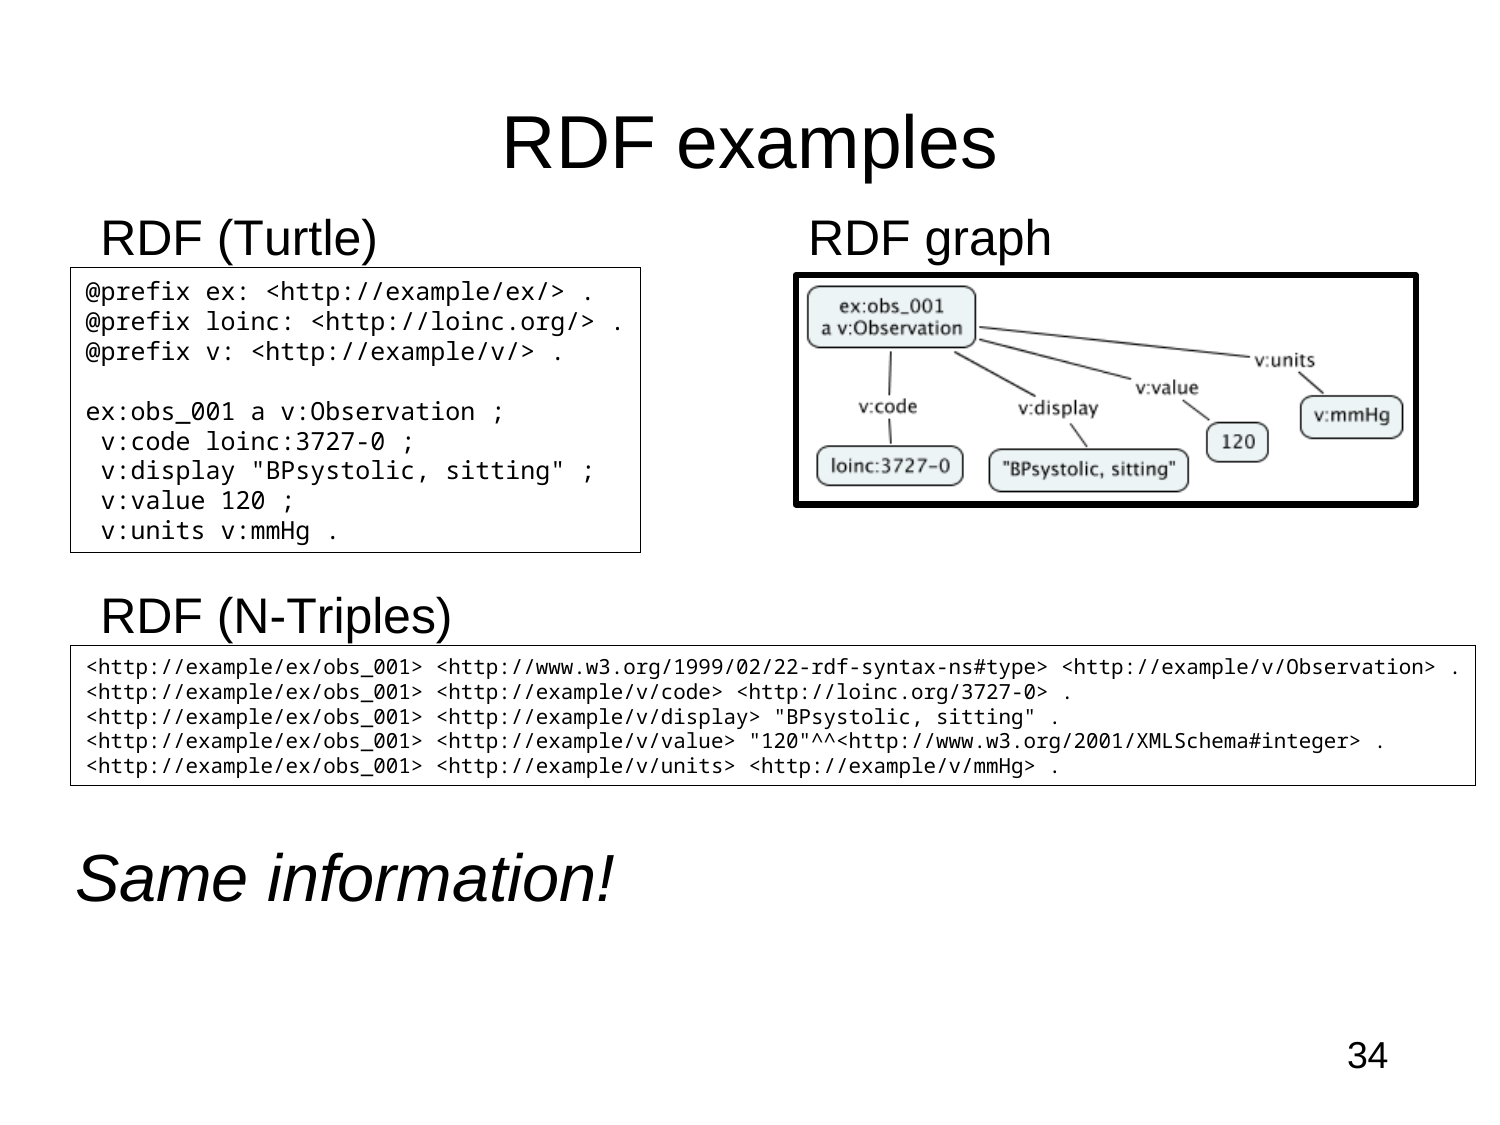

# RDF examples
RDF (Turtle)
RDF graph
@prefix ex: <http://example/ex/> .
@prefix loinc: <http://loinc.org/> .
@prefix v: <http://example/v/> .
ex:obs_001 a v:Observation ;
 v:code loinc:3727-0 ;
 v:display "BPsystolic, sitting" ;
 v:value 120 ;
 v:units v:mmHg .
RDF (N-Triples)
<http://example/ex/obs_001> <http://www.w3.org/1999/02/22-rdf-syntax-ns#type> <http://example/v/Observation> .
<http://example/ex/obs_001> <http://example/v/code> <http://loinc.org/3727-0> .
<http://example/ex/obs_001> <http://example/v/display> "BPsystolic, sitting" .
<http://example/ex/obs_001> <http://example/v/value> "120"^^<http://www.w3.org/2001/XMLSchema#integer> .
<http://example/ex/obs_001> <http://example/v/units> <http://example/v/mmHg> .
Same information!
34